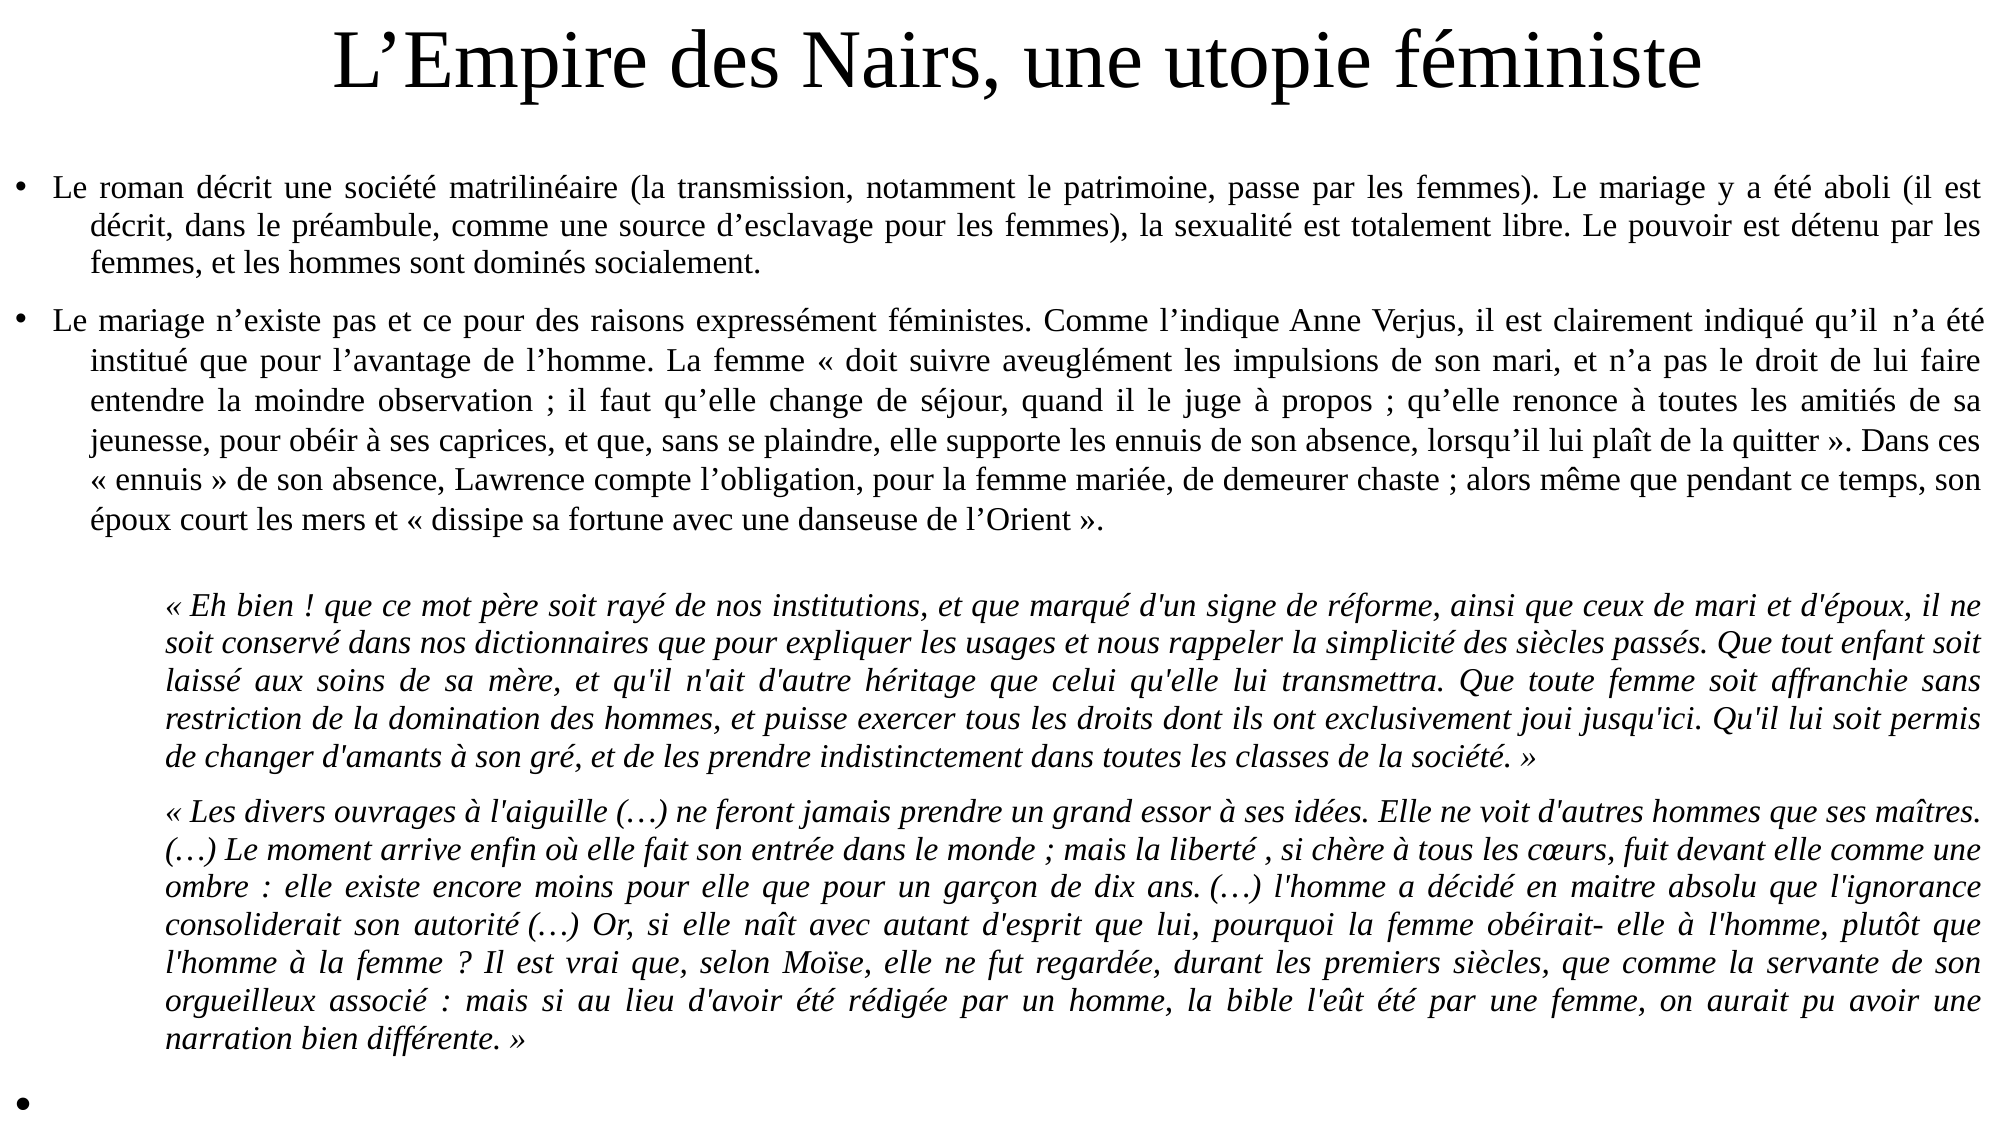

# L’Empire des Nairs, une utopie féministe
Le roman décrit une société matrilinéaire (la transmission, notamment le patrimoine, passe par les femmes). Le mariage y a été aboli (il est décrit, dans le préambule, comme une source d’esclavage pour les femmes), la sexualité est totalement libre. Le pouvoir est détenu par les femmes, et les hommes sont dominés socialement.
Le mariage n’existe pas et ce pour des raisons expressément féministes. Comme l’indique Anne Verjus, il est clairement indiqué qu’il n’a été institué que pour l’avantage de l’homme. La femme « doit suivre aveuglément les impulsions de son mari, et n’a pas le droit de lui faire entendre la moindre observation ; il faut qu’elle change de séjour, quand il le juge à propos ; qu’elle renonce à toutes les amitiés de sa jeunesse, pour obéir à ses caprices, et que, sans se plaindre, elle supporte les ennuis de son absence, lorsqu’il lui plaît de la quitter ». Dans ces « ennuis » de son absence, Lawrence compte l’obligation, pour la femme mariée, de demeurer chaste ; alors même que pendant ce temps, son époux court les mers et « dissipe sa fortune avec une danseuse de l’Orient ».
« Eh bien ! que ce mot père soit rayé de nos institutions, et que marqué d'un signe de réforme, ainsi que ceux de mari et d'époux, il ne soit conservé dans nos dictionnaires que pour expliquer les usages et nous rappeler la simplicité des siècles passés. Que tout enfant soit laissé aux soins de sa mère, et qu'il n'ait d'autre héritage que celui qu'elle lui transmettra. Que toute femme soit affranchie sans restriction de la domination des hommes, et puisse exercer tous les droits dont ils ont exclusivement joui jusqu'ici. Qu'il lui soit permis de changer d'amants à son gré, et de les prendre indistinctement dans toutes les classes de la société. »
« Les divers ouvrages à l'aiguille (…) ne feront jamais prendre un grand essor à ses idées. Elle ne voit d'autres hommes que ses maîtres. (…) Le moment arrive enfin où elle fait son entrée dans le monde ; mais la liberté , si chère à tous les cœurs, fuit devant elle comme une ombre : elle existe encore moins pour elle que pour un garçon de dix ans. (…) l'homme a décidé en maitre absolu que l'ignorance consoliderait son autorité (…) Or, si elle naît avec autant d'esprit que lui, pourquoi la femme obéirait- elle à l'homme, plutôt que l'homme à la femme ? Il est vrai que, selon Moïse, elle ne fut regardée, durant les premiers siècles, que comme la servante de son orgueilleux associé : mais si au lieu d'avoir été rédigée par un homme, la bible l'eût été par une femme, on aurait pu avoir une narration bien différente. »